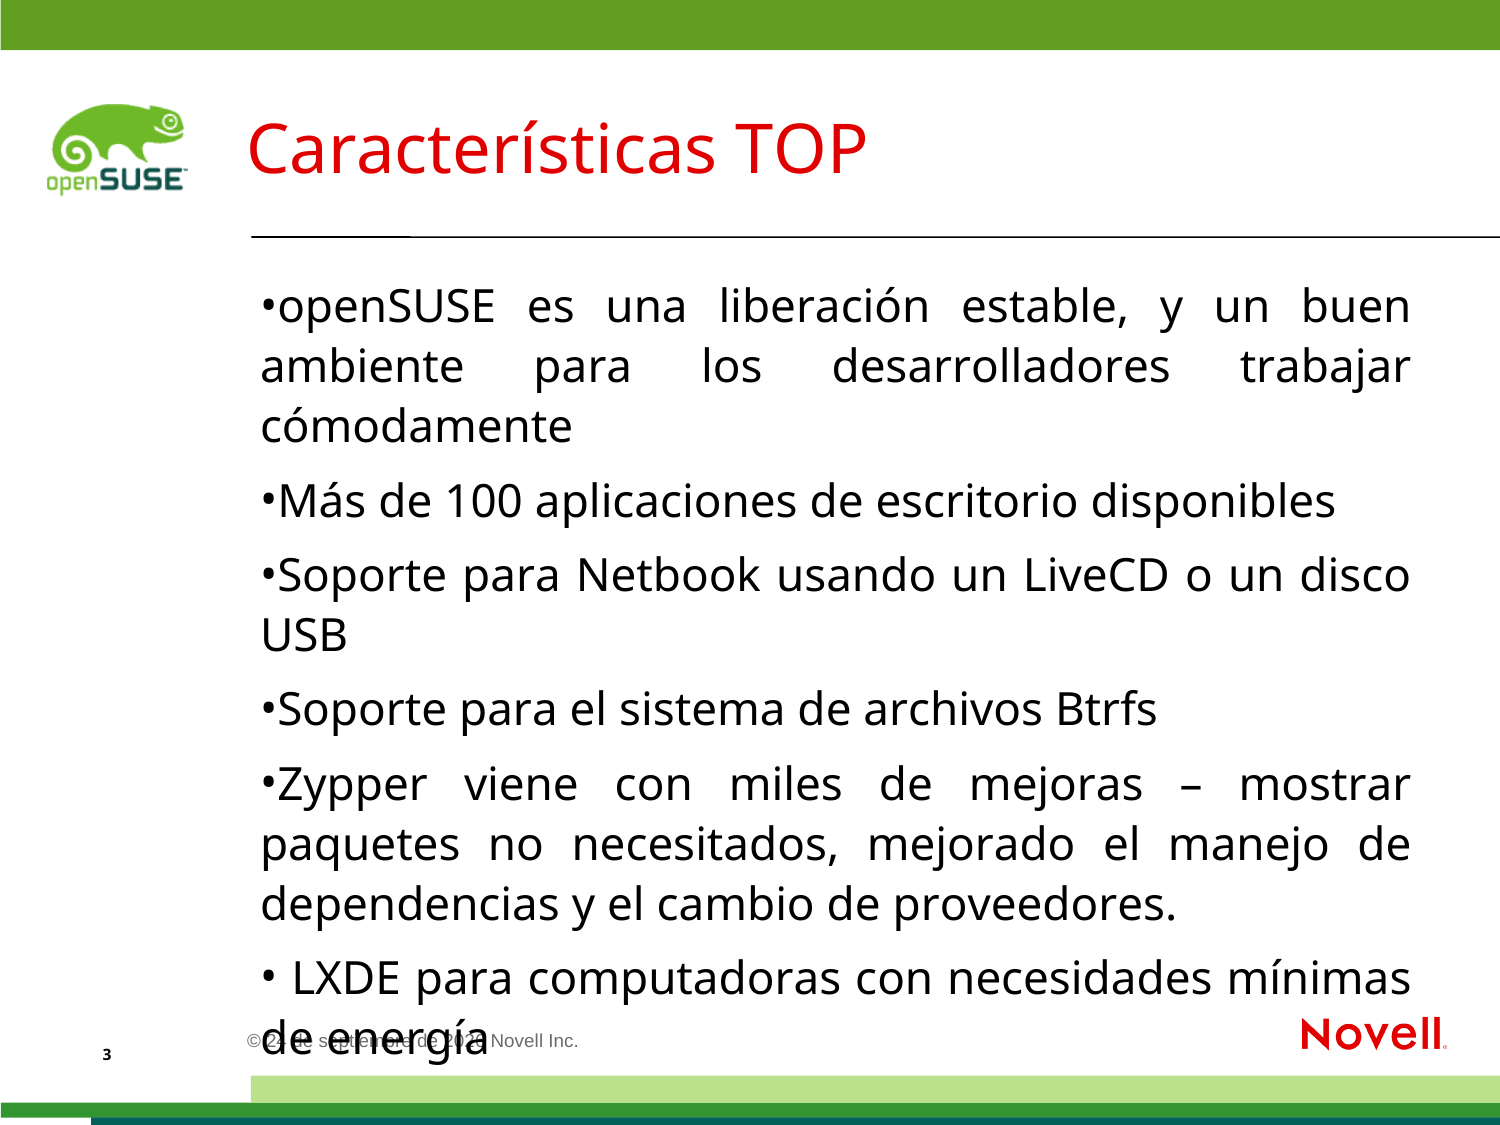

# Características TOP
openSUSE es una liberación estable, y un buen ambiente para los desarrolladores trabajar cómodamente
Más de 100 aplicaciones de escritorio disponibles
Soporte para Netbook usando un LiveCD o un disco USB
Soporte para el sistema de archivos Btrfs
Zypper viene con miles de mejoras – mostrar paquetes no necesitados, mejorado el manejo de dependencias y el cambio de proveedores.
 LXDE para computadoras con necesidades mínimas de energía